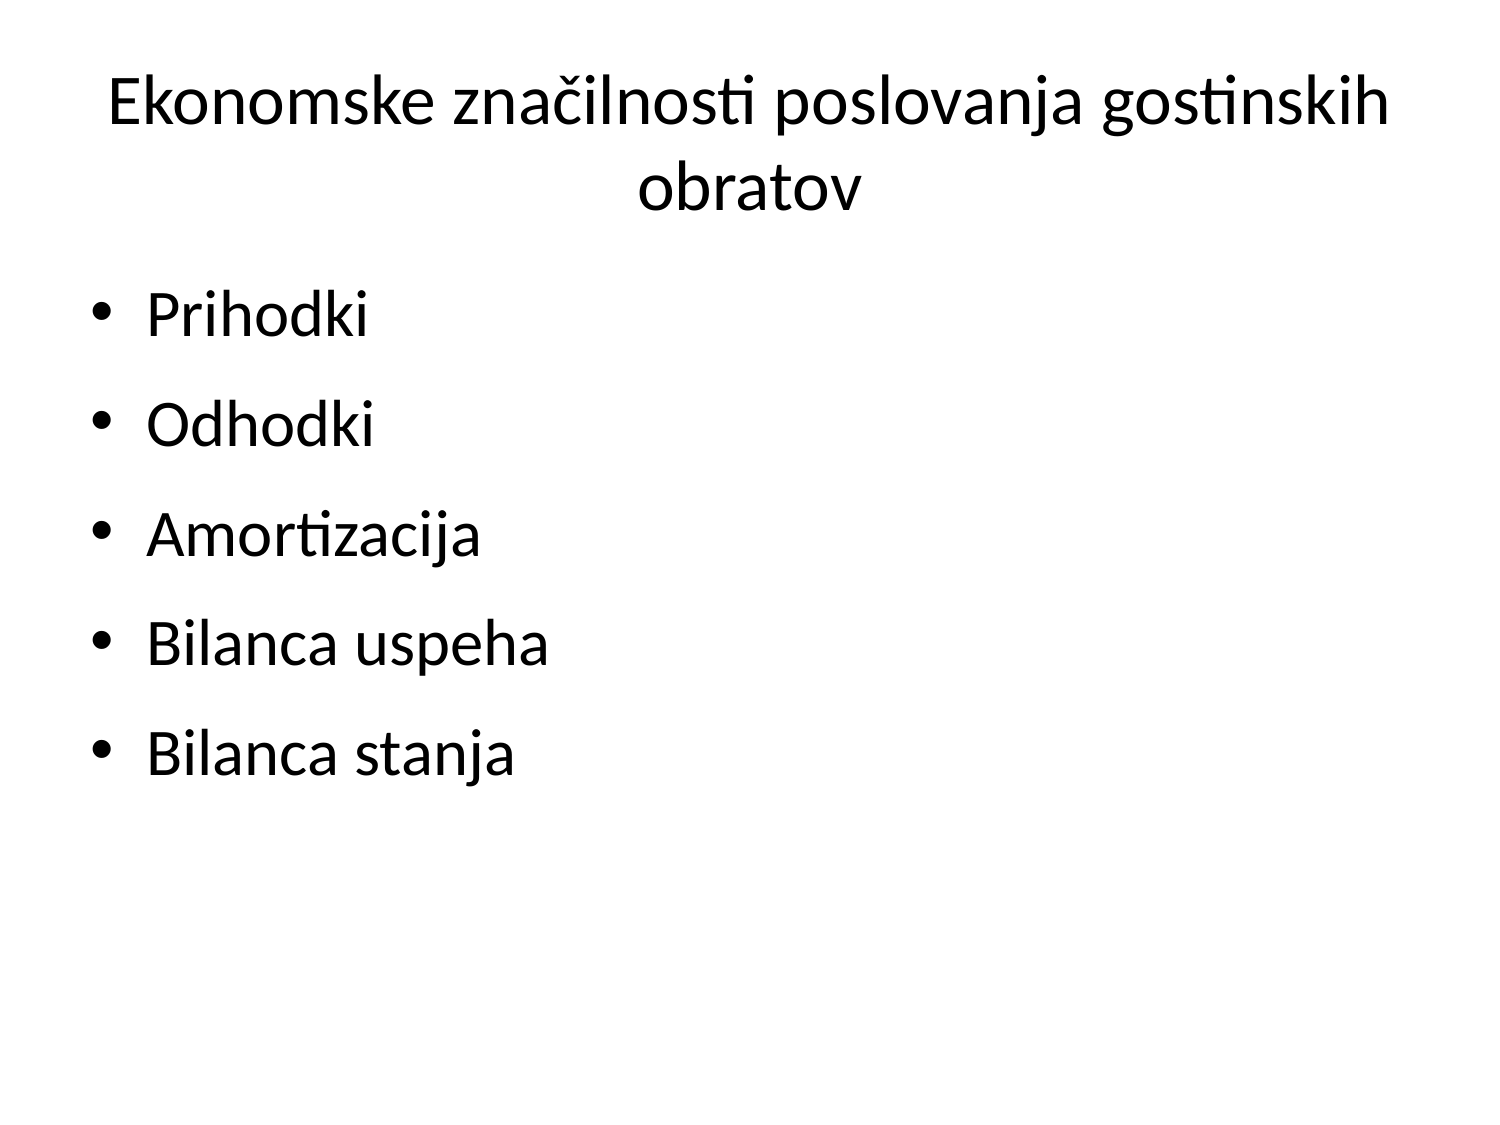

# Ekonomske značilnosti poslovanja gostinskih obratov
Prihodki
Odhodki
Amortizacija
Bilanca uspeha
Bilanca stanja